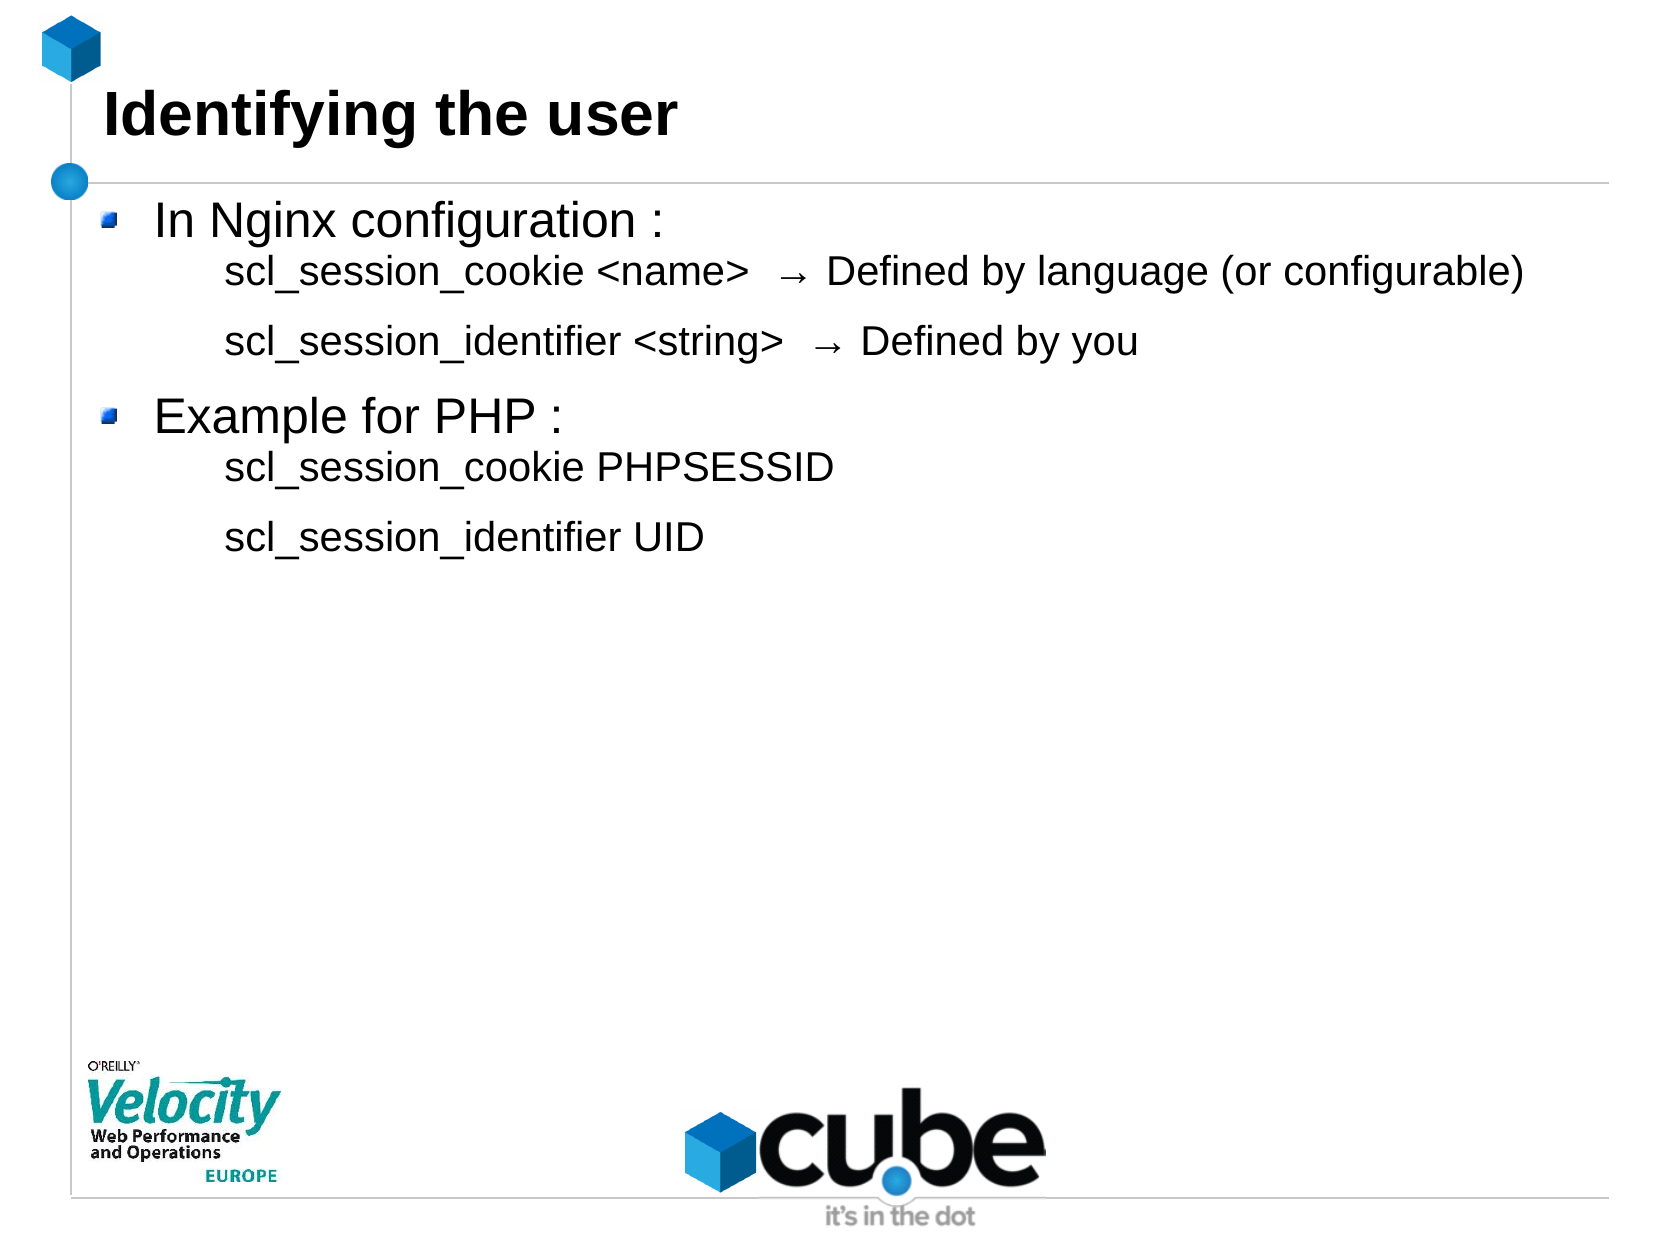

# Identifying the user
In Nginx configuration :
scl_session_cookie <name> → Defined by language (or configurable)
scl_session_identifier <string> → Defined by you
Example for PHP :
scl_session_cookie PHPSESSID
scl_session_identifier UID